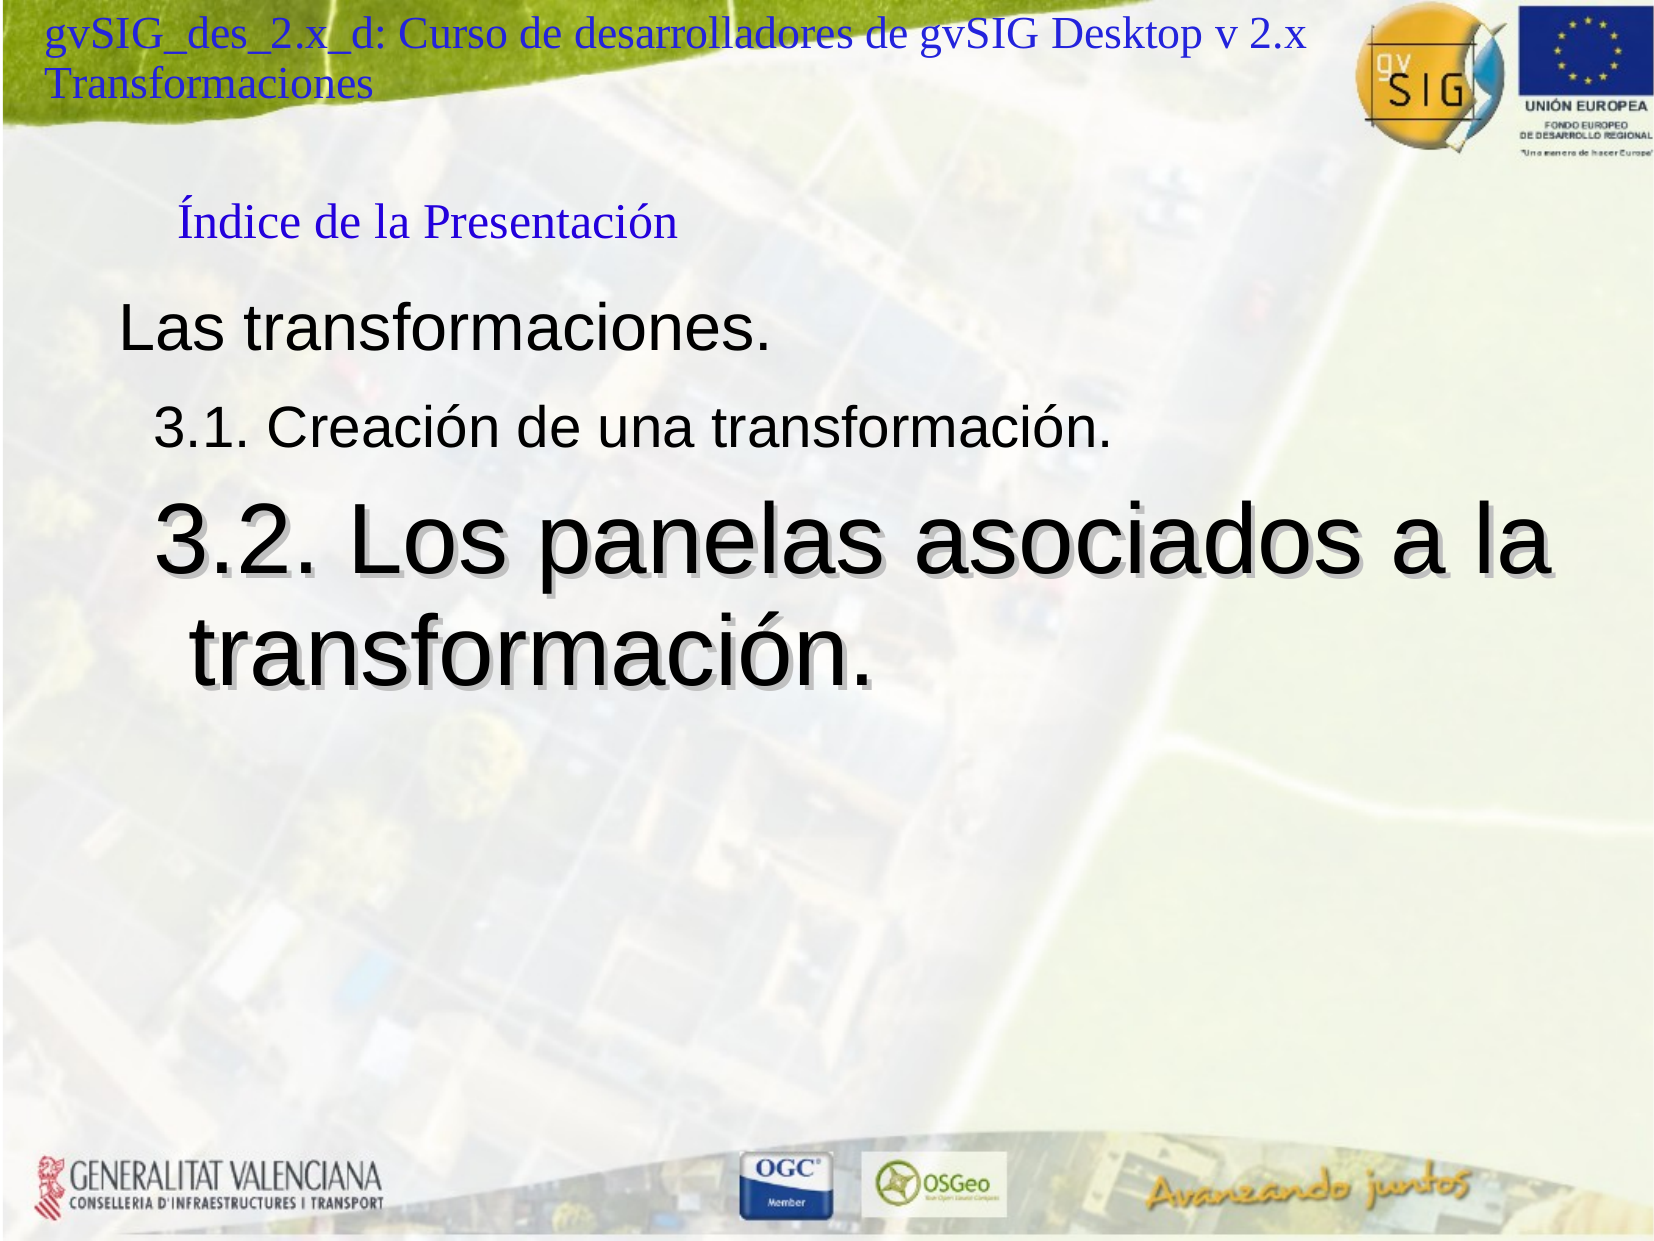

# Índice de la Presentación
Las transformaciones.
3.1. Creación de una transformación.
3.2. Los panelas asociados a la transformación.